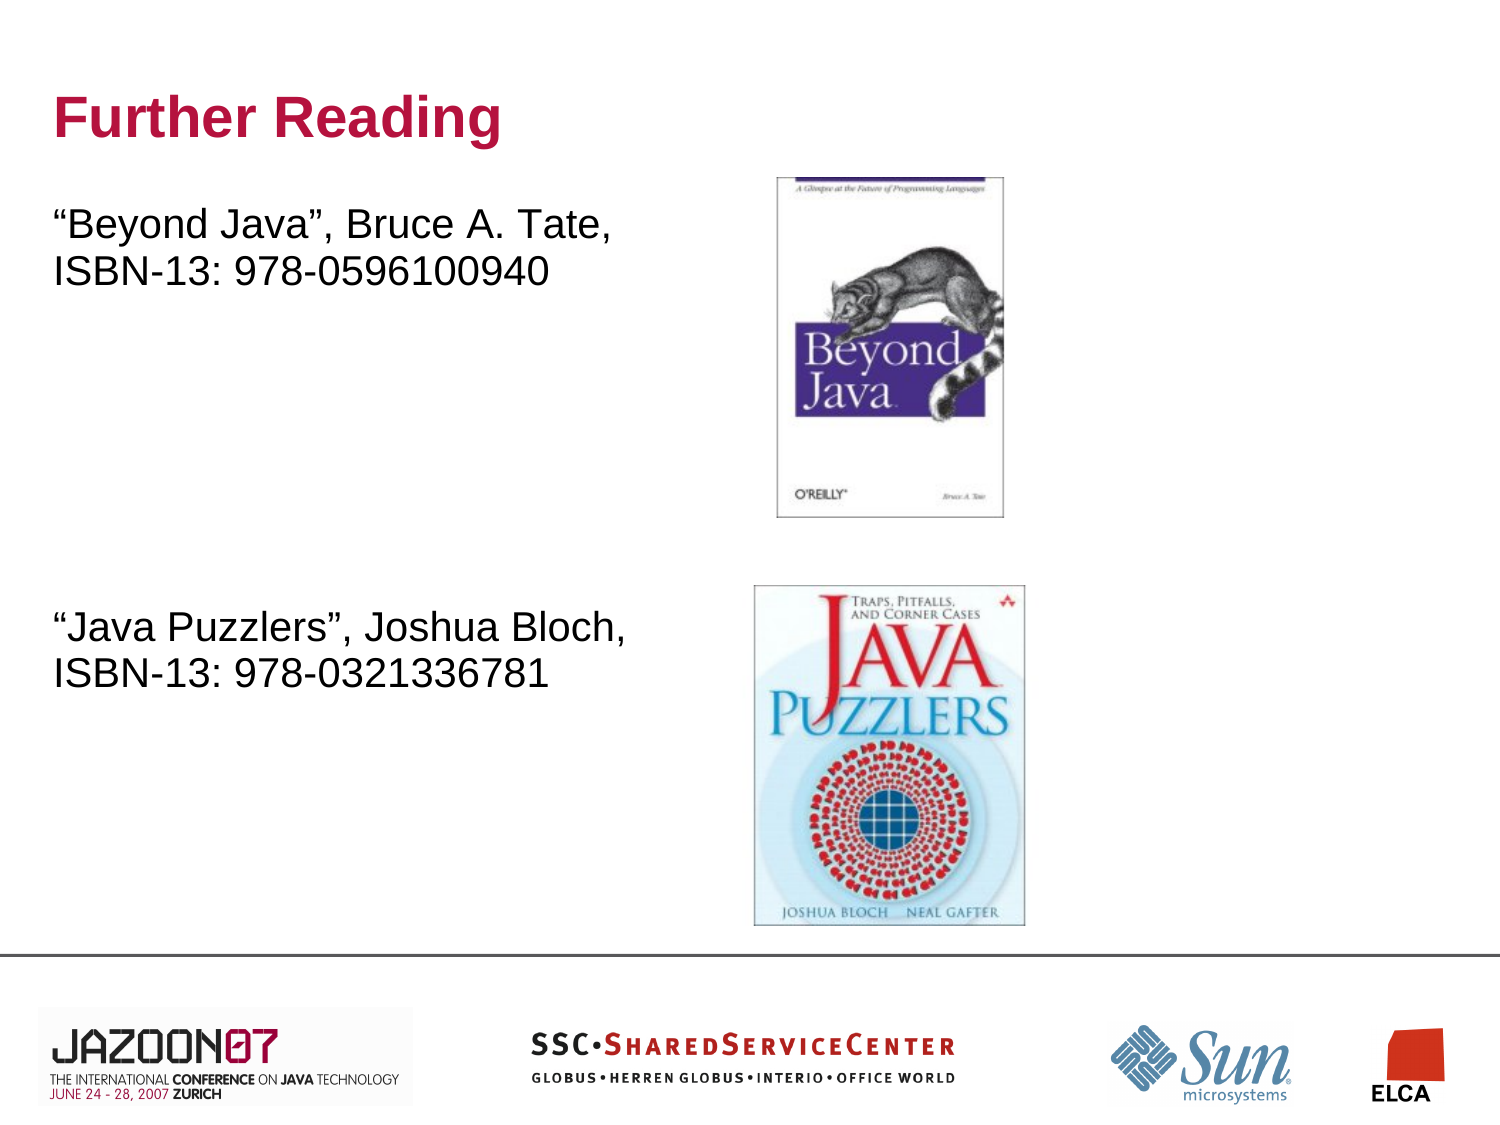

# Further Reading
“Beyond Java”, Bruce A. Tate,
ISBN-13: 978-0596100940
“Java Puzzlers”, Joshua Bloch,
ISBN-13: 978-0321336781